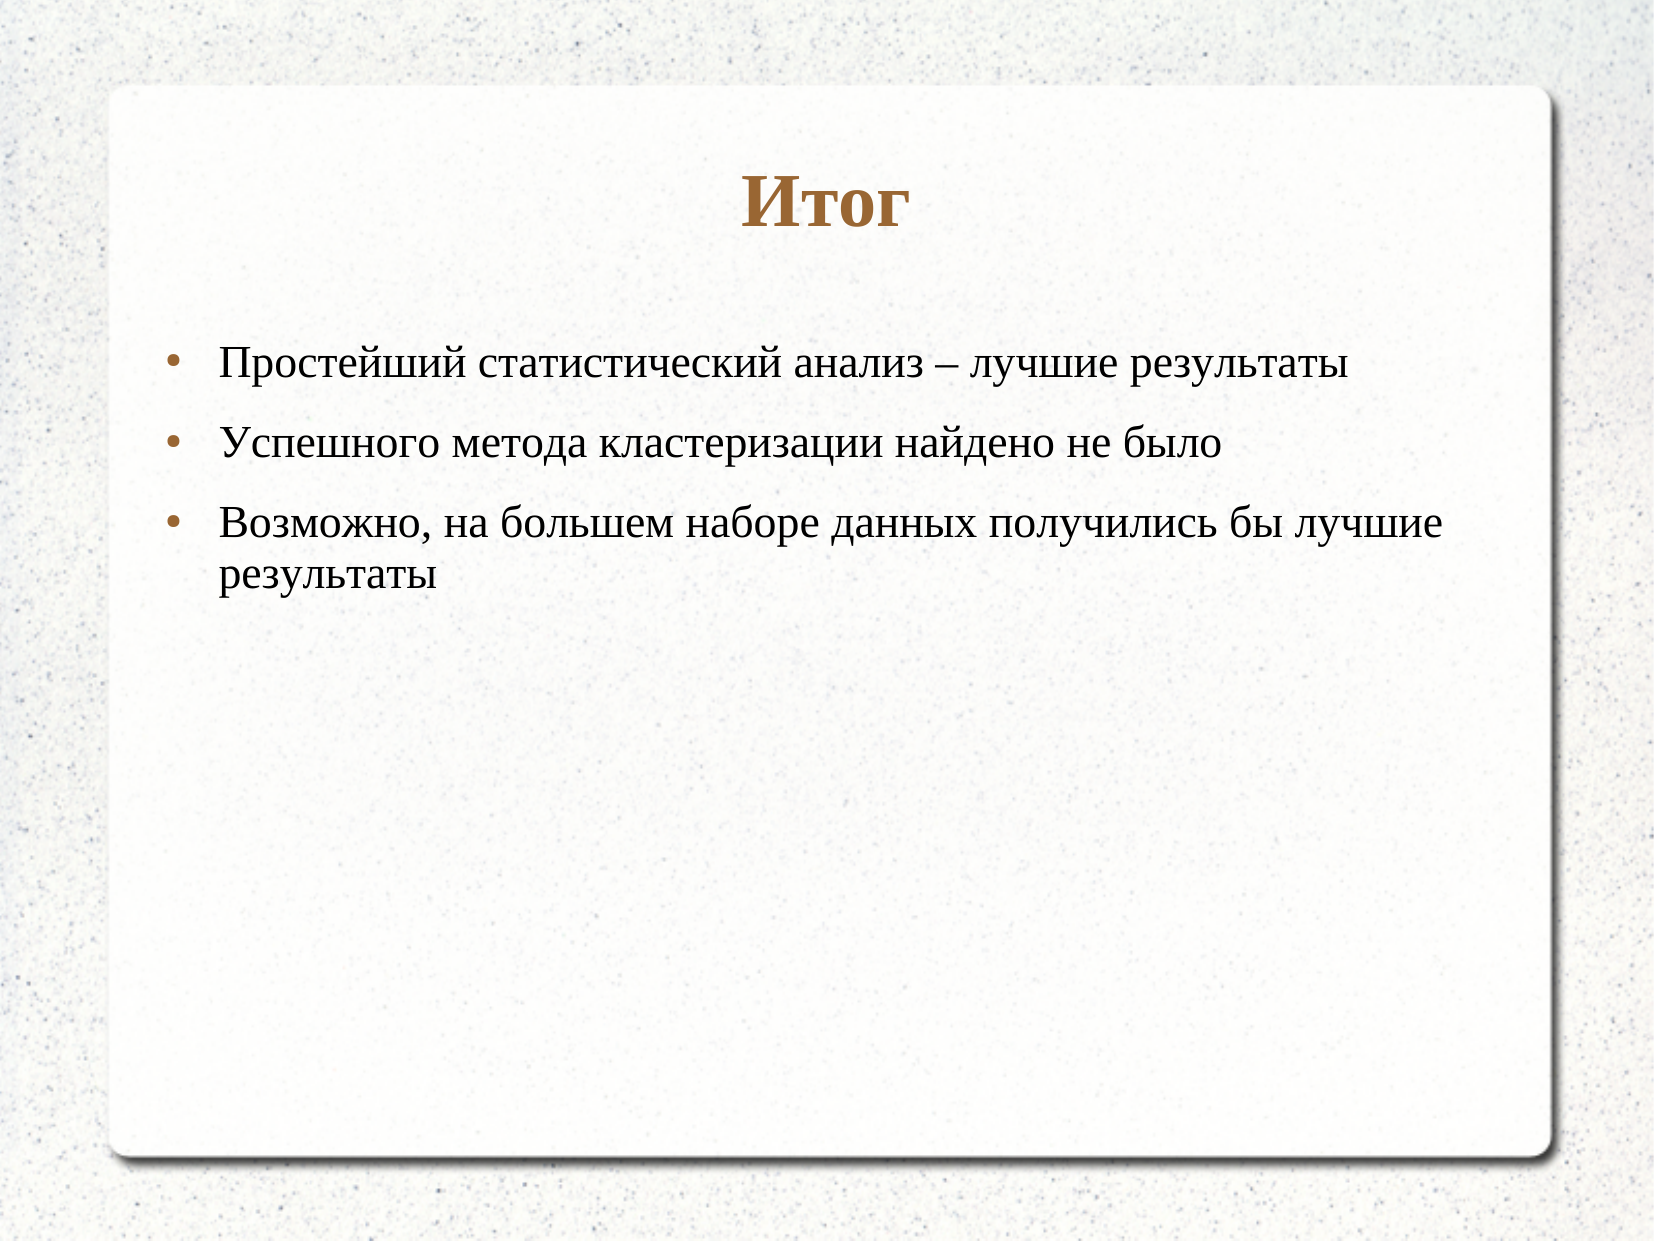

# Итог
Простейший статистический анализ – лучшие результаты
Успешного метода кластеризации найдено не было
Возможно, на большем наборе данных получились бы лучшие результаты